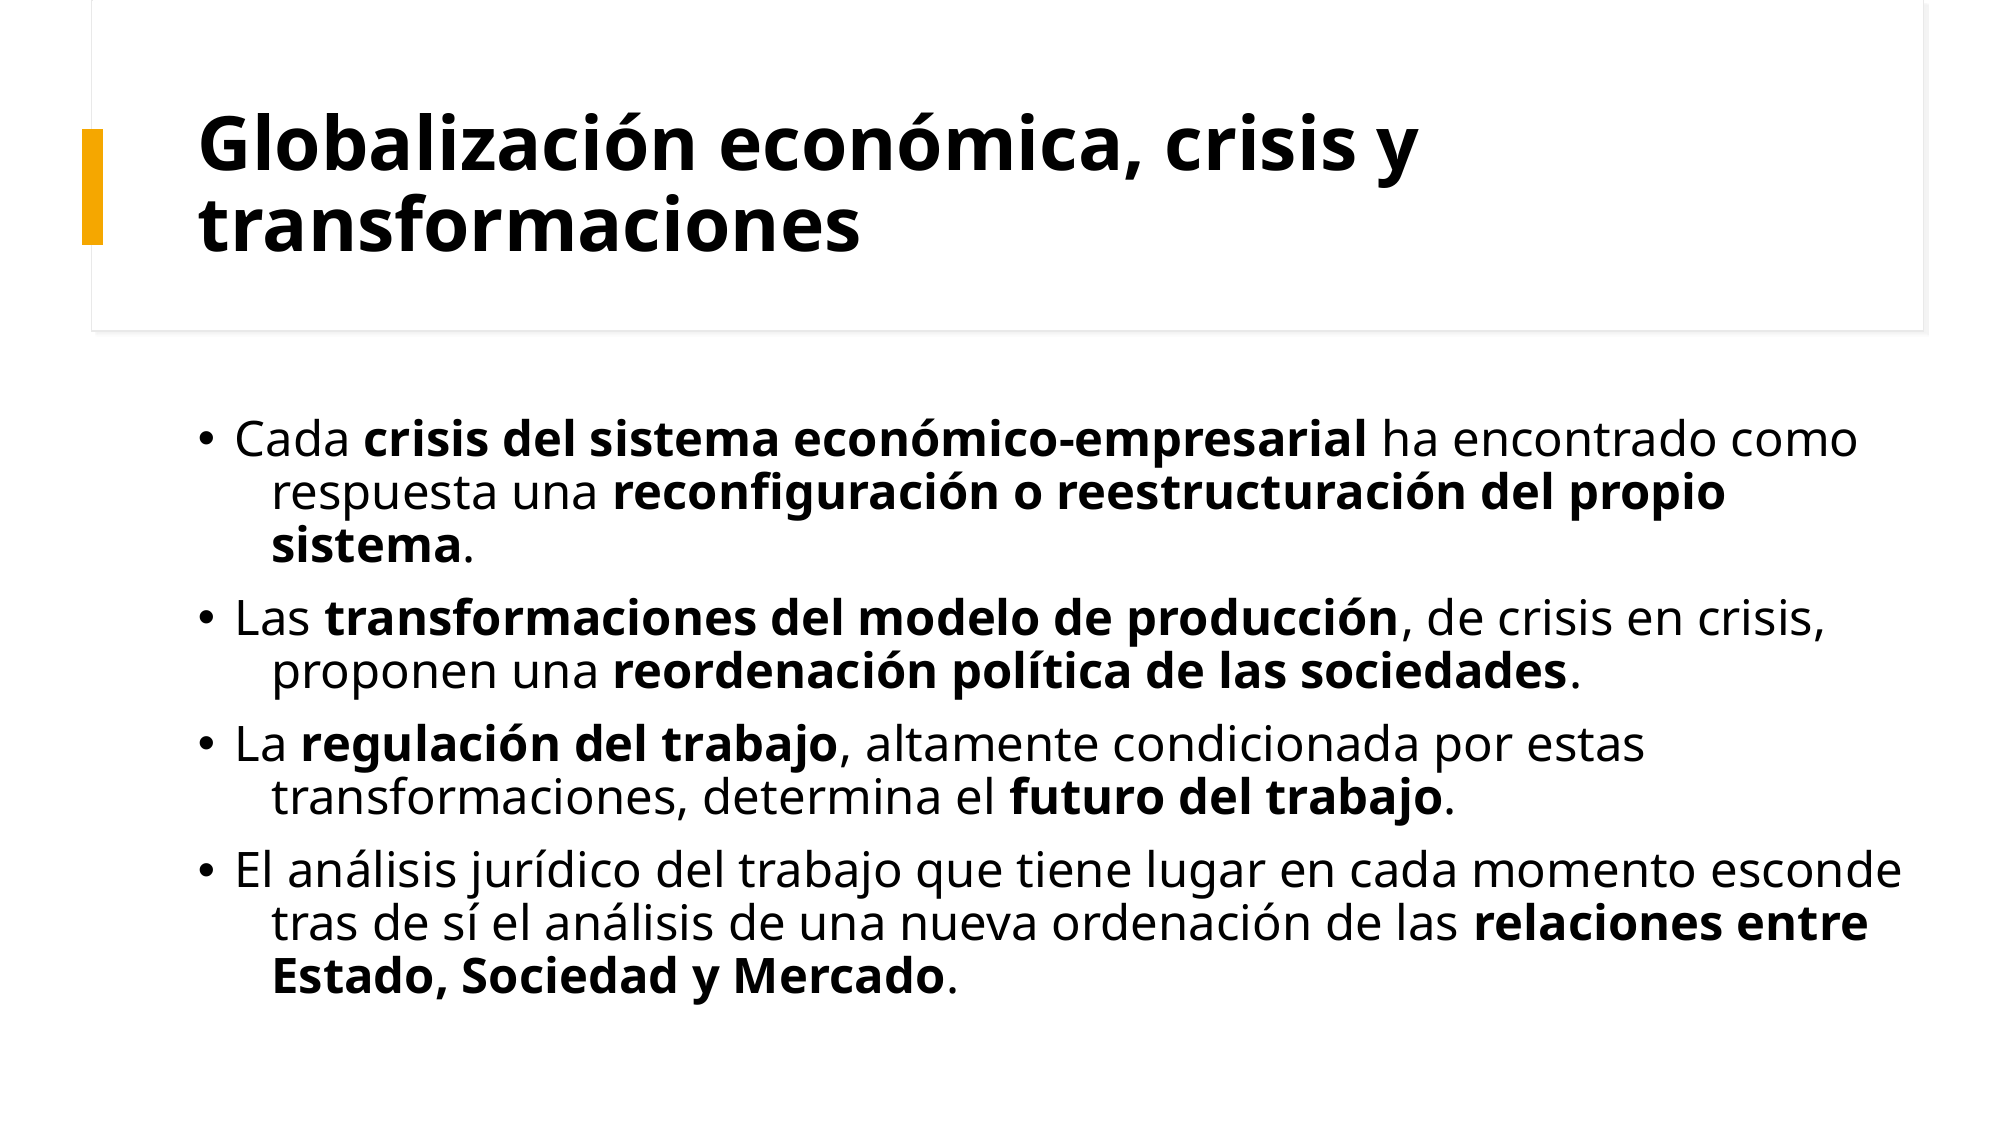

# Globalización económica, crisis y transformaciones
Cada crisis del sistema económico-empresarial ha encontrado como respuesta una reconfiguración o reestructuración del propio sistema.
Las transformaciones del modelo de producción, de crisis en crisis, proponen una reordenación política de las sociedades.
La regulación del trabajo, altamente condicionada por estas transformaciones, determina el futuro del trabajo.
El análisis jurídico del trabajo que tiene lugar en cada momento esconde tras de sí el análisis de una nueva ordenación de las relaciones entre Estado, Sociedad y Mercado.